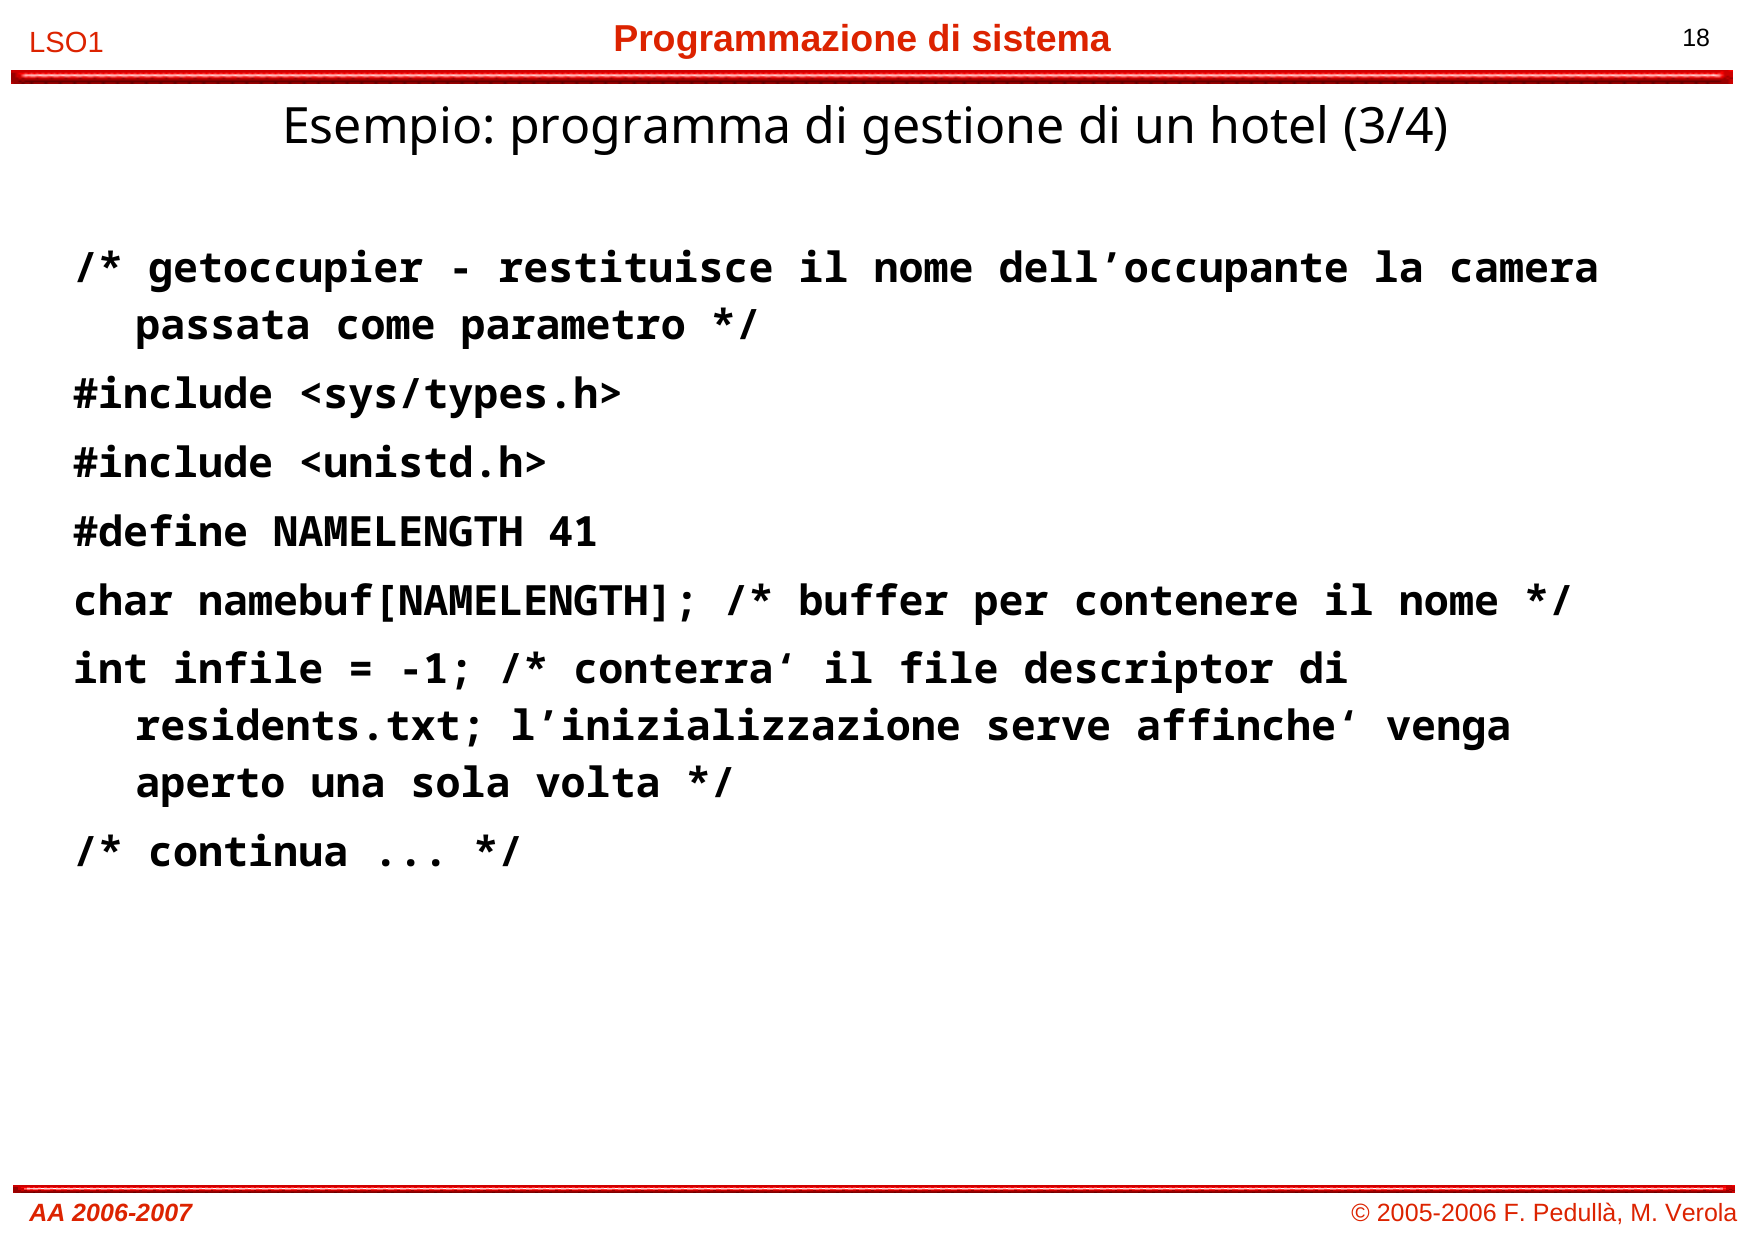

Esempio: programma di gestione di un hotel (3/4)
# /* getoccupier - restituisce il nome dell’occupante la camera passata come parametro */
#include <sys/types.h>
#include <unistd.h>
#define NAMELENGTH 41
char namebuf[NAMELENGTH]; /* buffer per contenere il nome */
int infile = -1; /* conterra‘ il file descriptor di residents.txt; l’inizializzazione serve affinche‘ venga aperto una sola volta */
/* continua ... */